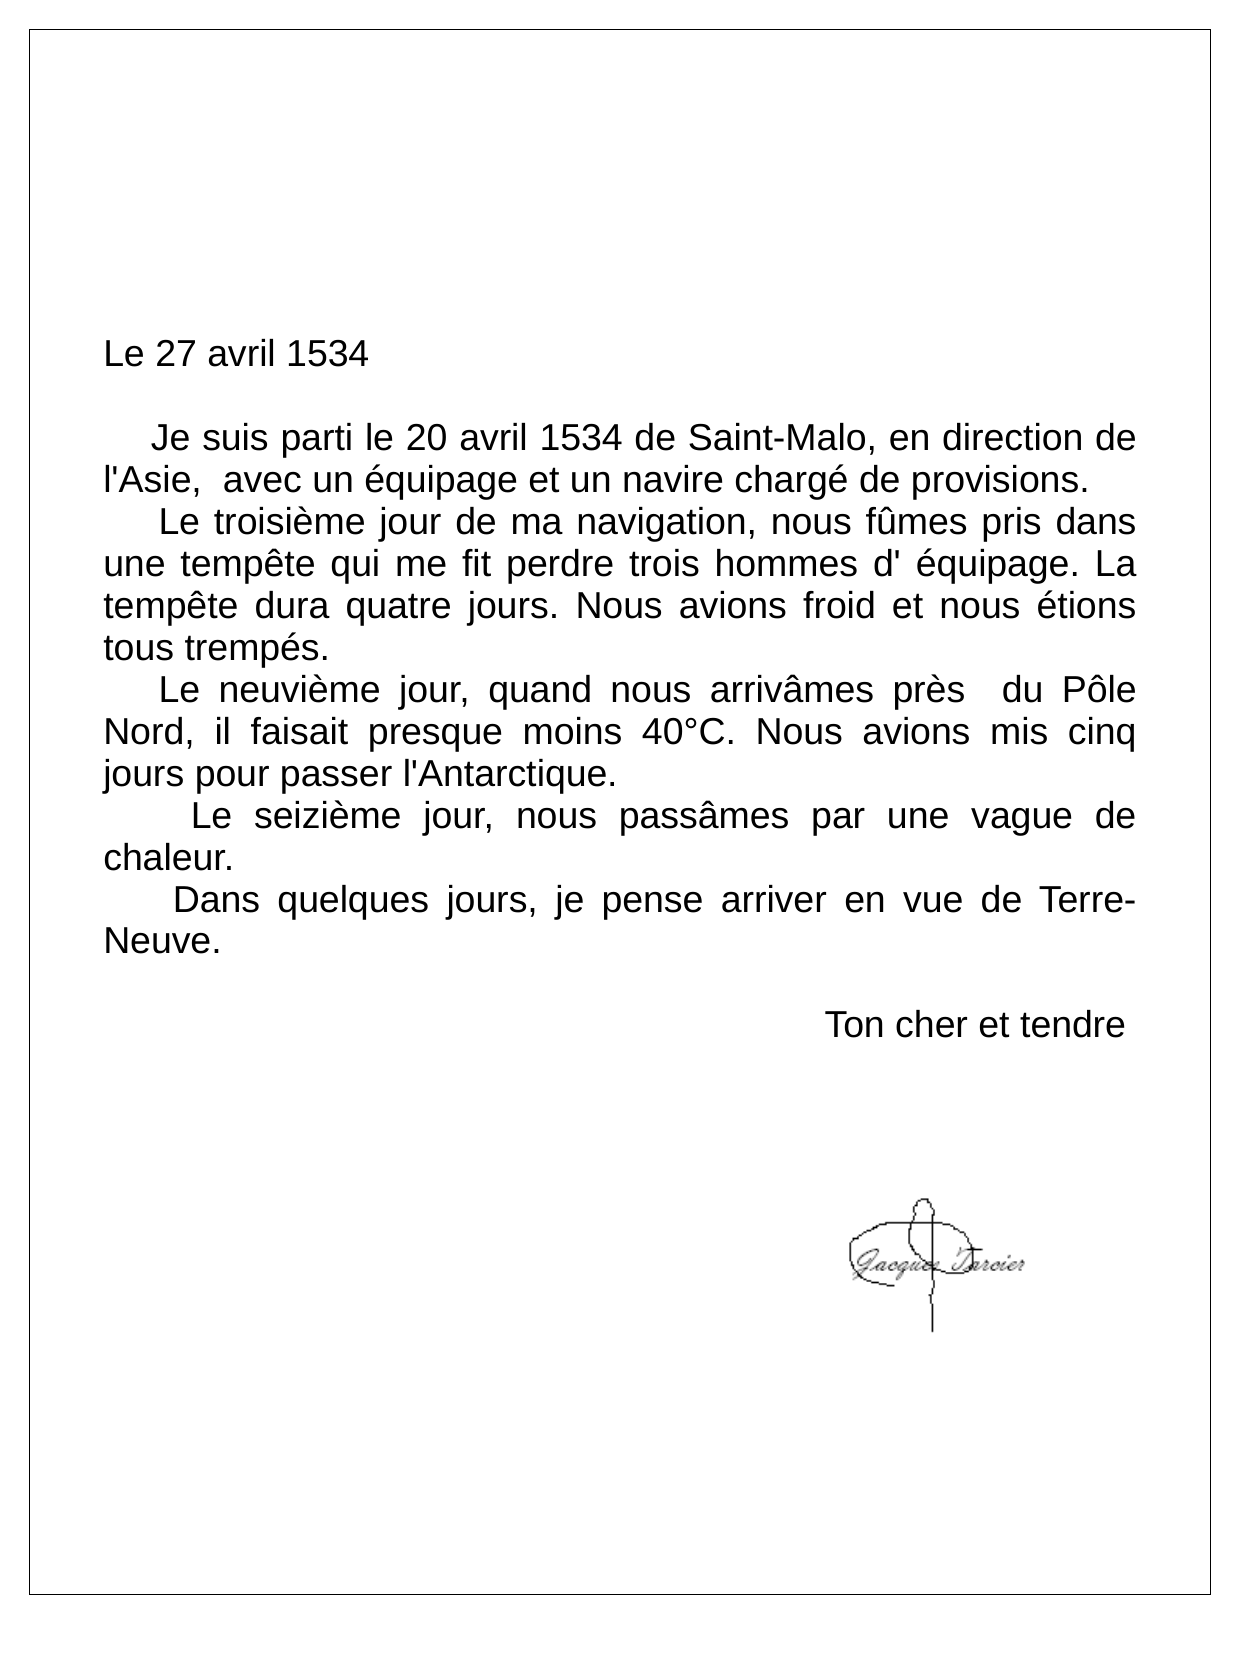

Le 27 avril 1534
 Je suis parti le 20 avril 1534 de Saint-Malo, en direction de l'Asie, avec un équipage et un navire chargé de provisions.
 Le troisième jour de ma navigation, nous fûmes pris dans une tempête qui me fit perdre trois hommes d' équipage. La tempête dura quatre jours. Nous avions froid et nous étions tous trempés.
 Le neuvième jour, quand nous arrivâmes près du Pôle Nord, il faisait presque moins 40°C. Nous avions mis cinq jours pour passer l'Antarctique.
 Le seizième jour, nous passâmes par une vague de chaleur.
 Dans quelques jours, je pense arriver en vue de Terre-Neuve.
 Ton cher et tendre